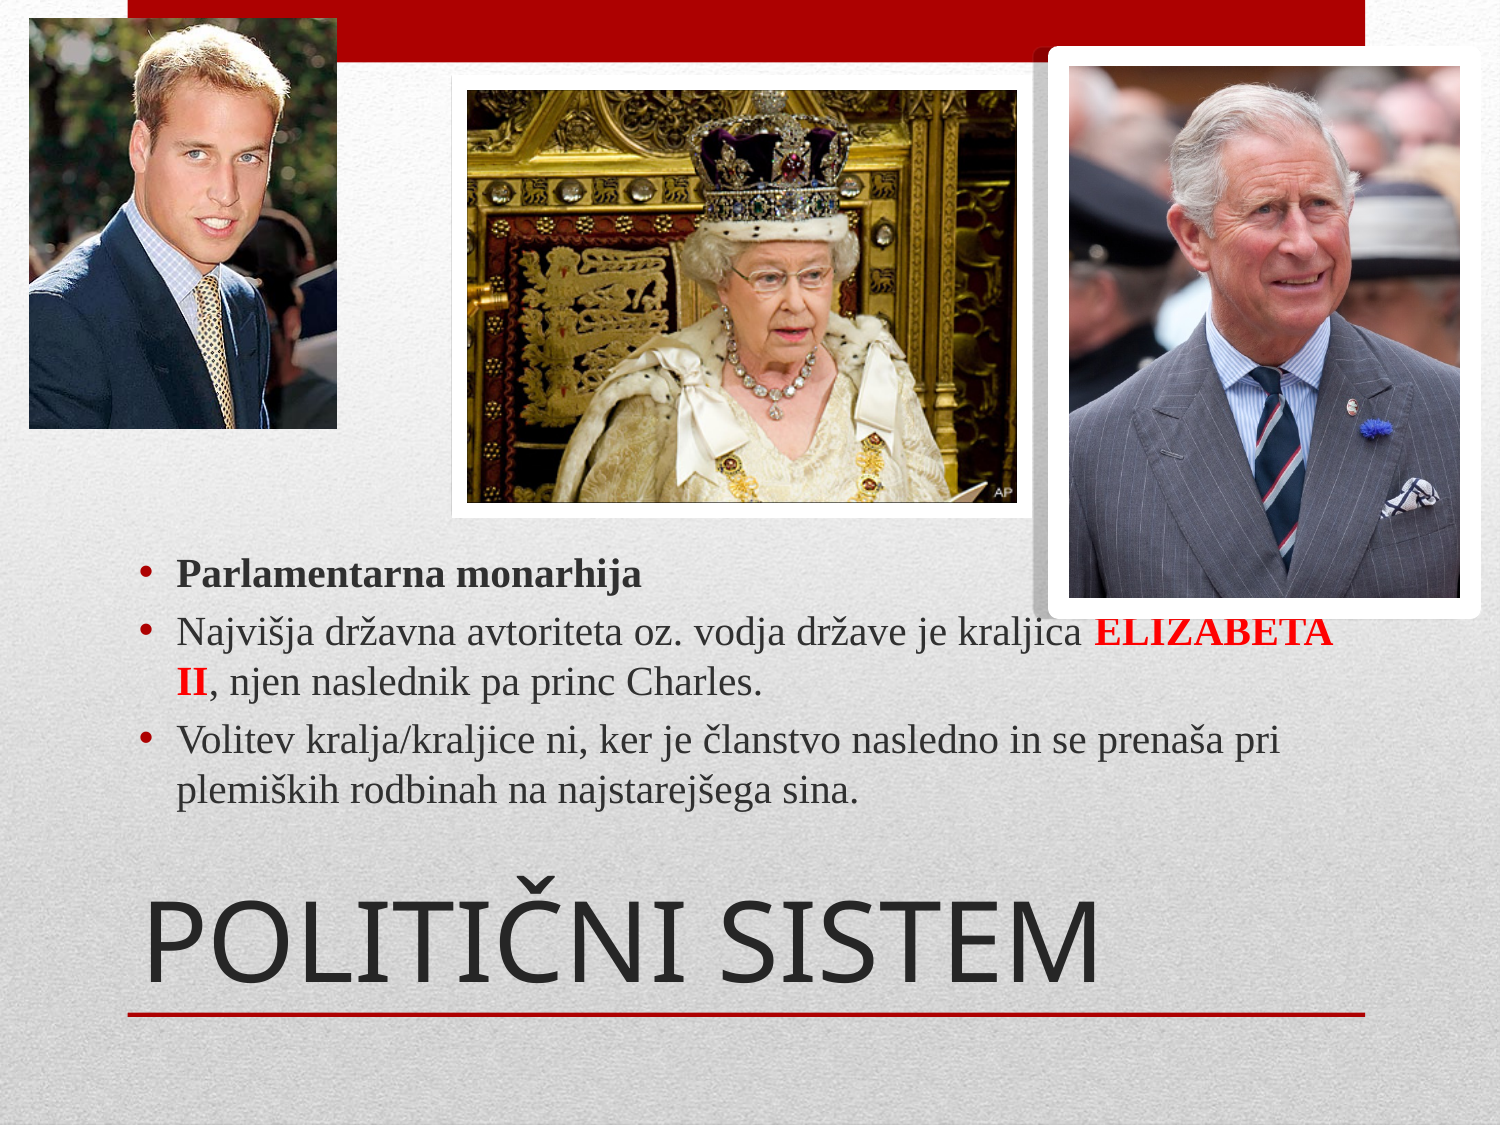

Parlamentarna monarhija
Najvišja državna avtoriteta oz. vodja države je kraljica ELIZABETA II, njen naslednik pa princ Charles.
Volitev kralja/kraljice ni, ker je članstvo nasledno in se prenaša pri plemiških rodbinah na najstarejšega sina.
# POLITIČNI SISTEM